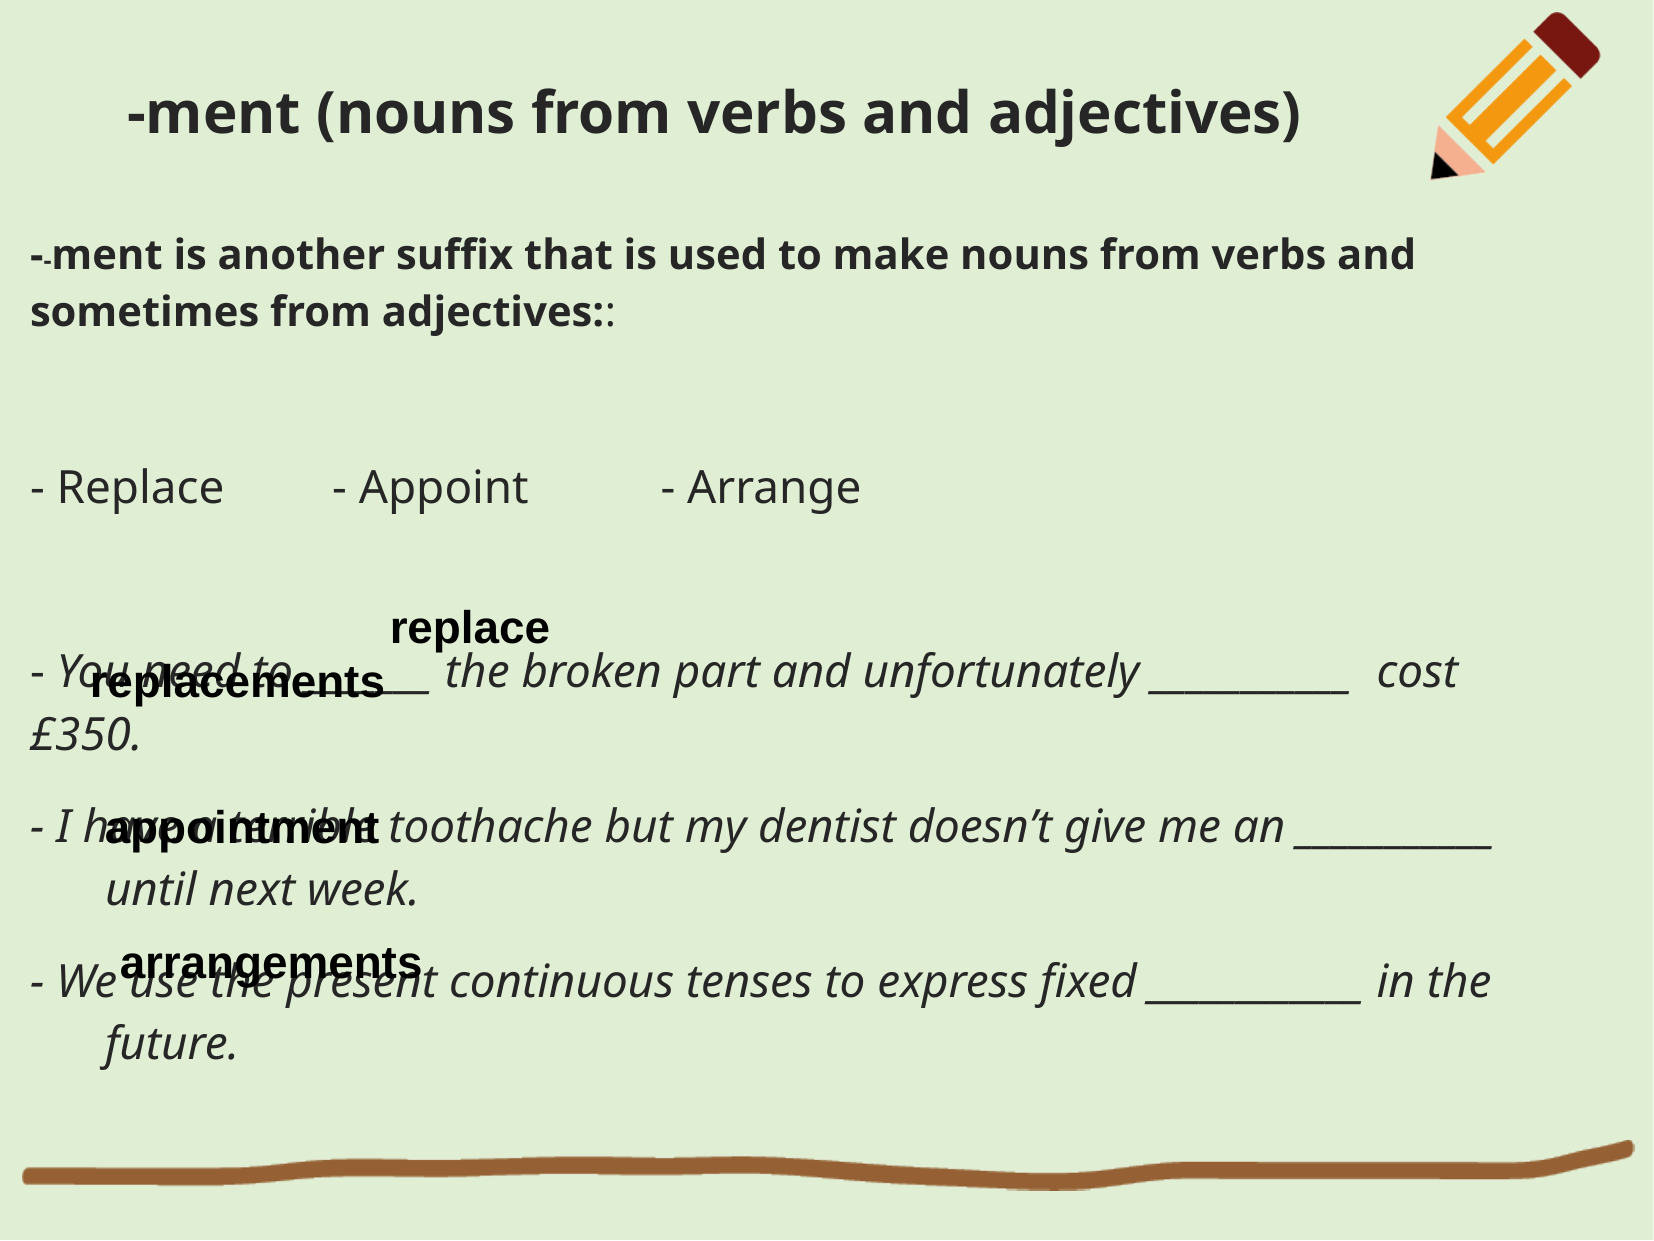

-ment (nouns from verbs and adjectives)
# --ment is another suffix that is used to make nouns from verbs and sometimes from adjectives::
- Replace - Appoint - Arrange
- You need to _______ the broken part and unfortunately ___________ cost £350.
- I have a terrible toothache but my dentist doesn’t give me an ___________ until next week.
- We use the present continuous tenses to express fixed ____________ in the future.
replace
replacements
appointment
arrangements